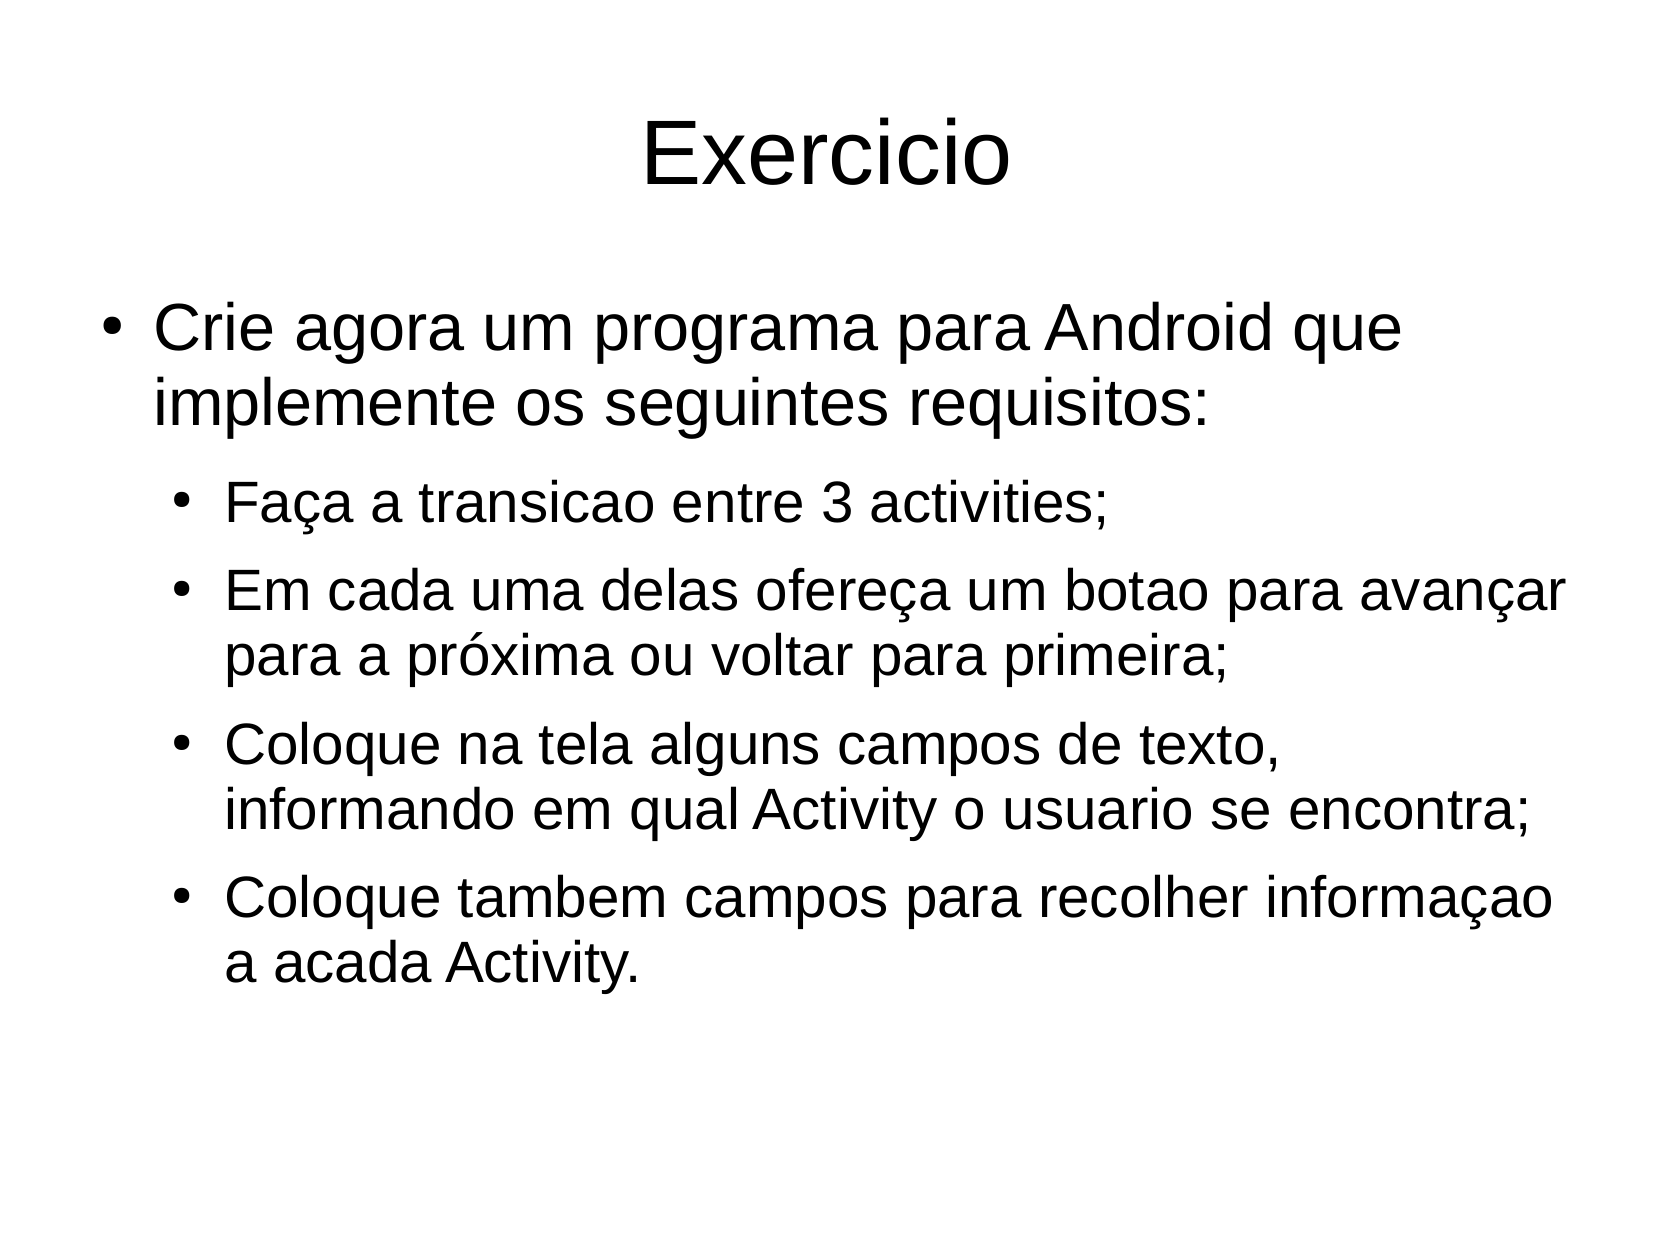

# Exercicio
Crie agora um programa para Android que implemente os seguintes requisitos:
Faça a transicao entre 3 activities;
Em cada uma delas ofereça um botao para avançar para a próxima ou voltar para primeira;
Coloque na tela alguns campos de texto, informando em qual Activity o usuario se encontra;
Coloque tambem campos para recolher informaçao a acada Activity.